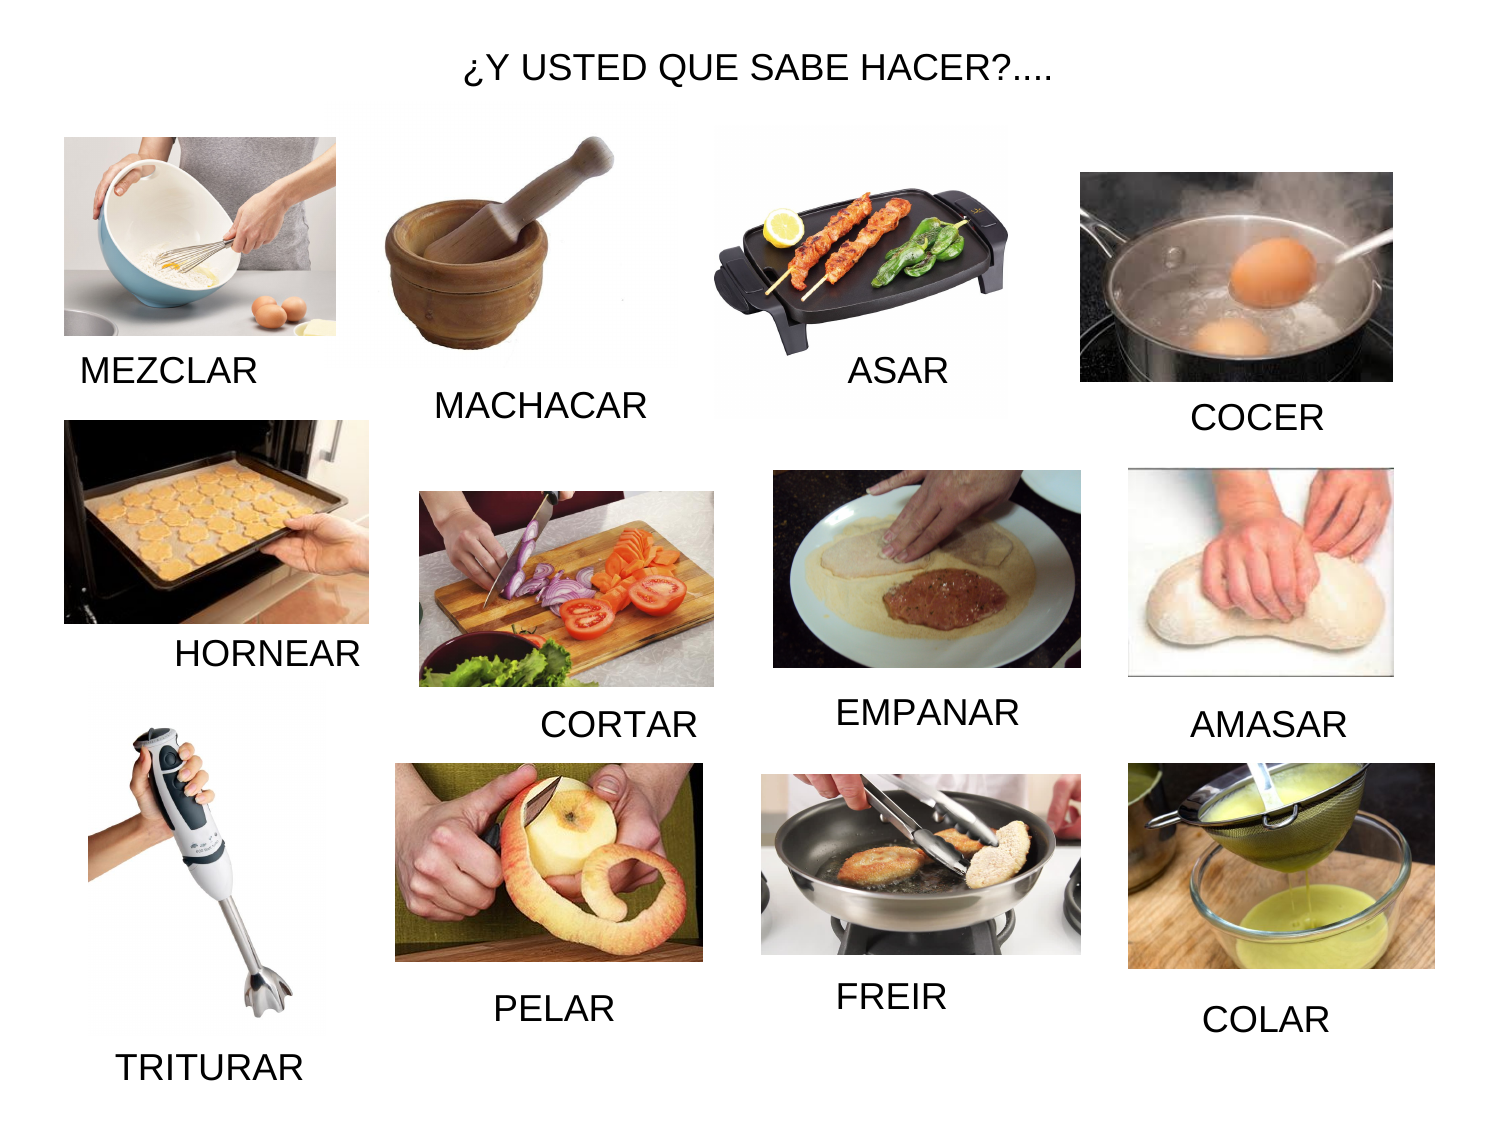

# ¿Y USTED QUE SABE HACER?....
MEZCLAR
ASAR
MACHACAR
COCER
HORNEAR
EMPANAR
CORTAR
AMASAR
FREIR
PELAR
COLAR
TRITURAR